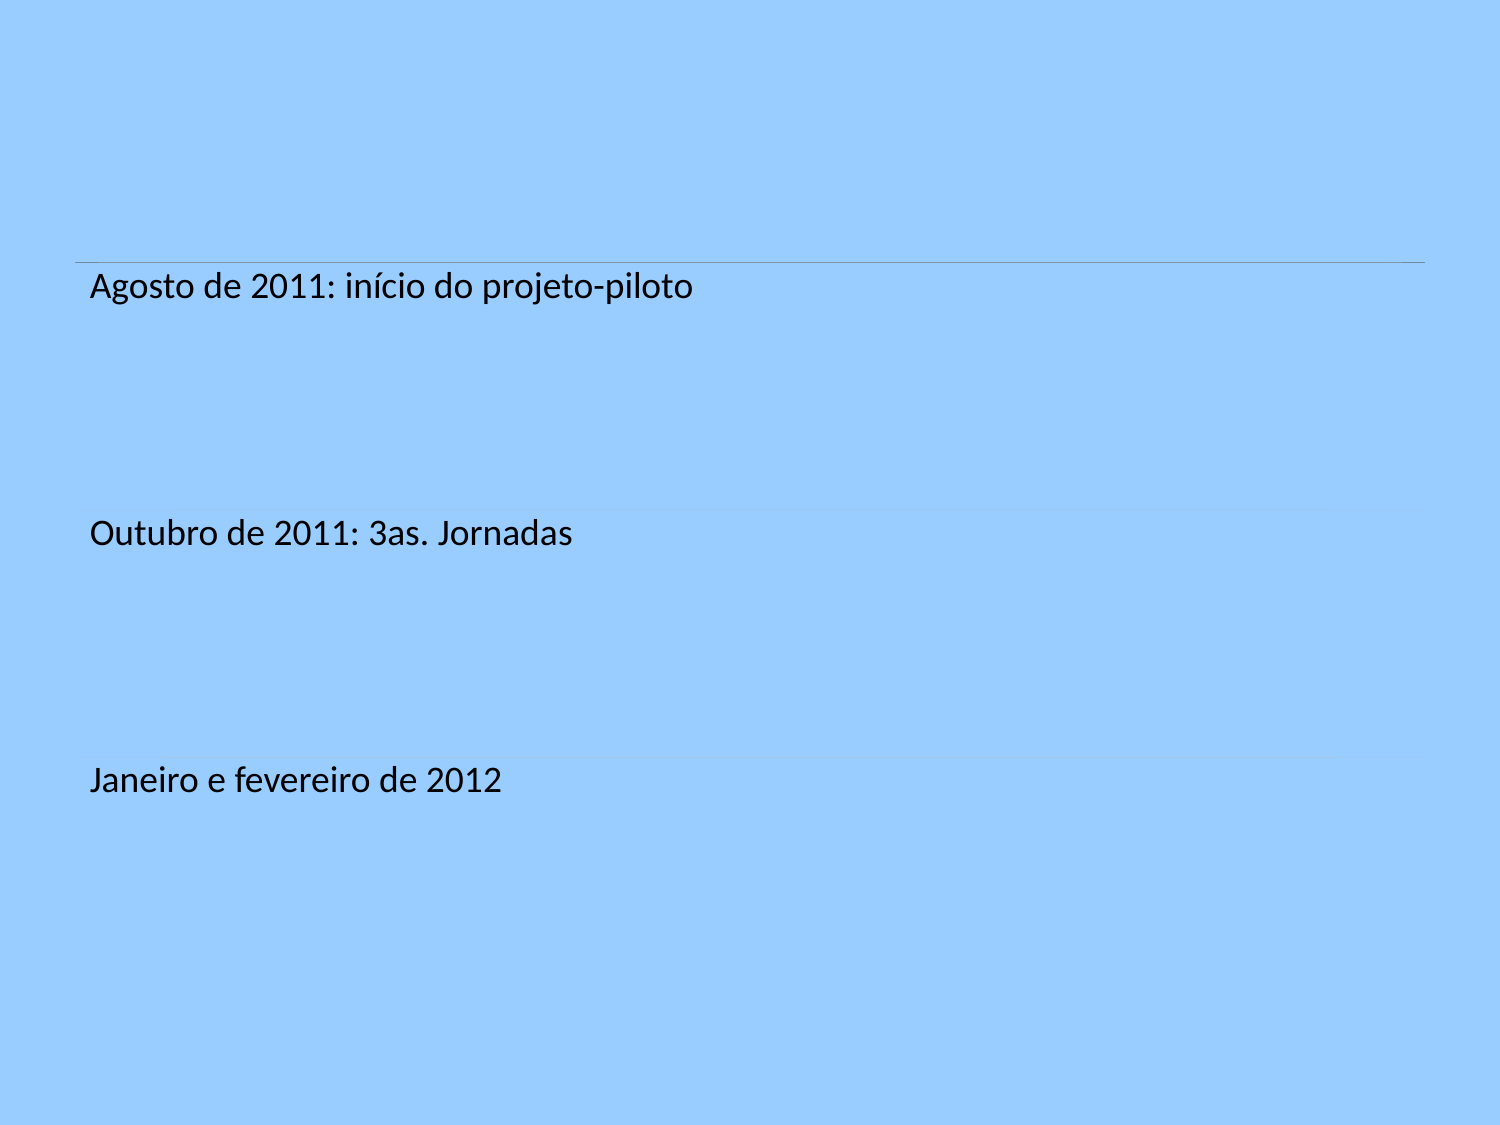

Agosto de 2011: início do projeto-piloto
Outubro de 2011: 3as. Jornadas
Janeiro e fevereiro de 2012